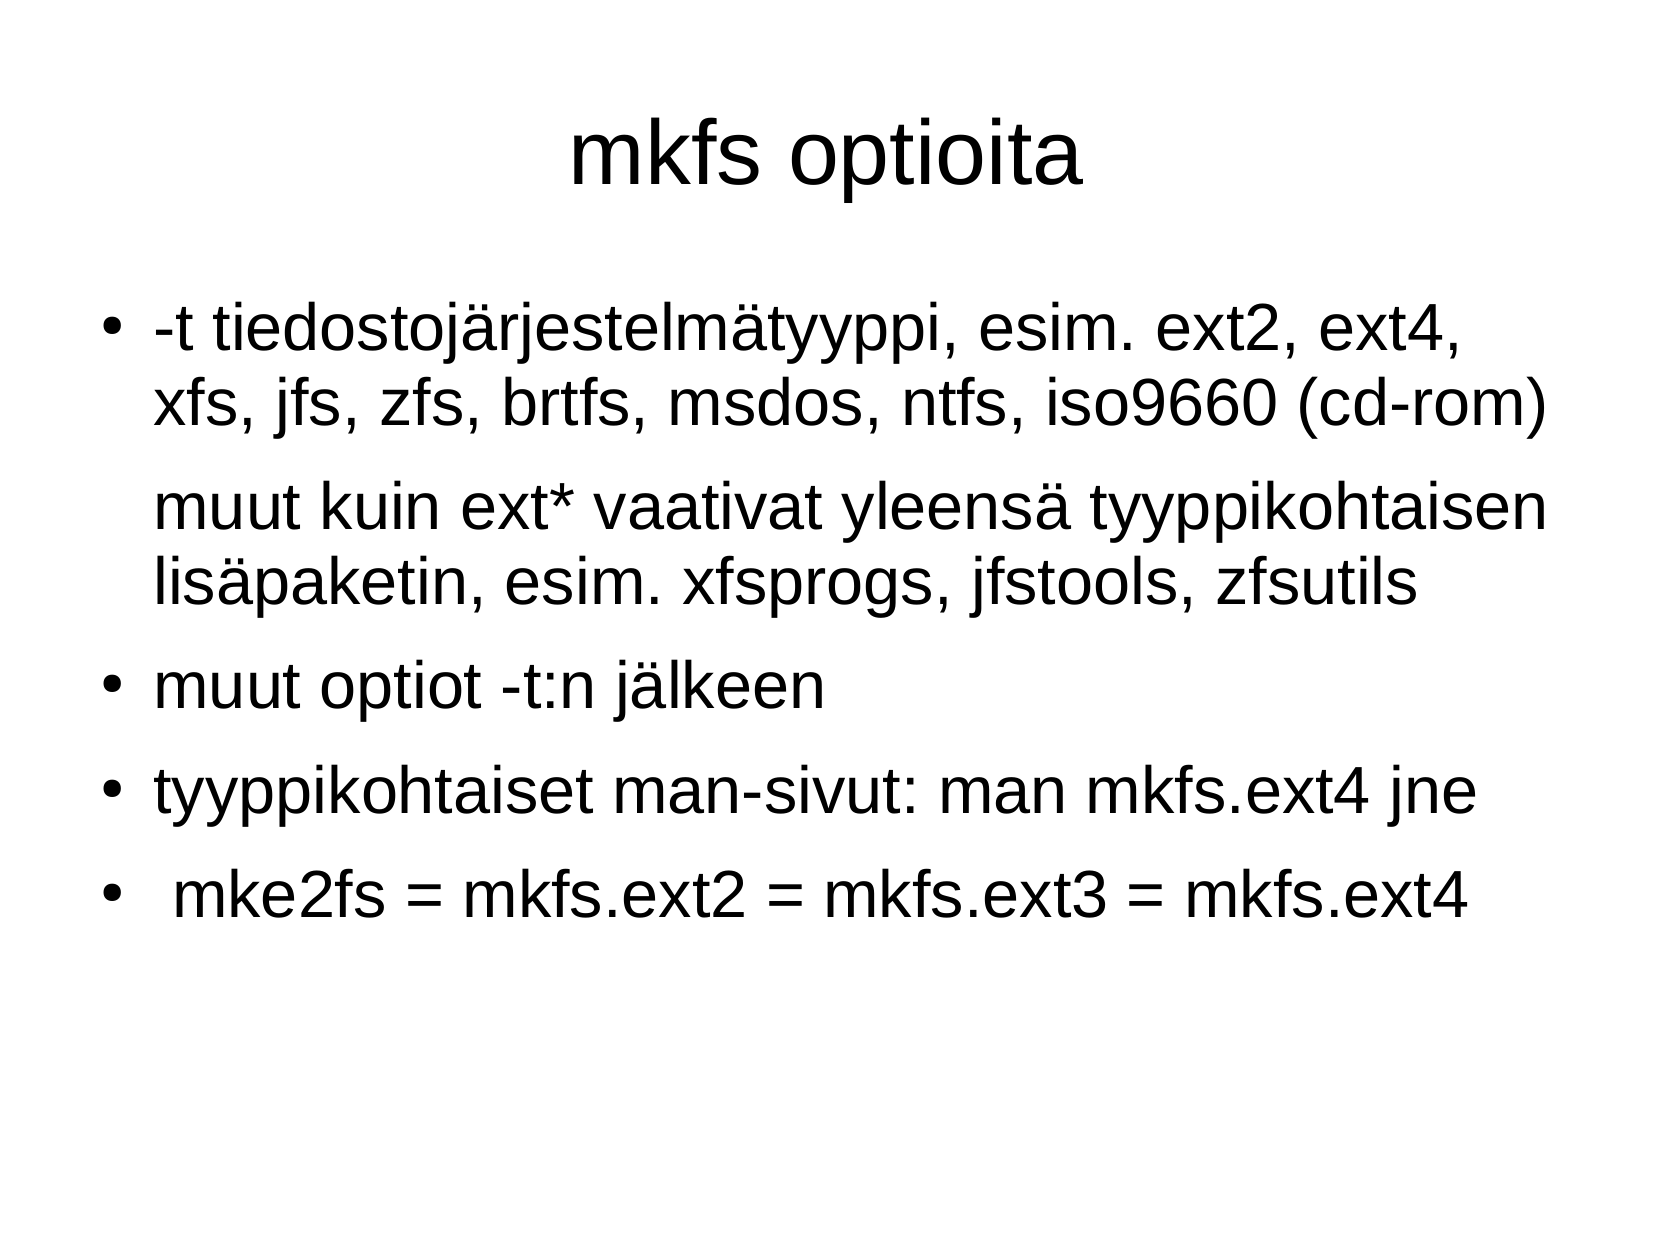

# mkfs optioita
-t tiedostojärjestelmätyyppi, esim. ext2, ext4, xfs, jfs, zfs, brtfs, msdos, ntfs, iso9660 (cd-rom)
muut kuin ext* vaativat yleensä tyyppikohtaisen lisäpaketin, esim. xfsprogs, jfstools, zfsutils
muut optiot -t:n jälkeen
tyyppikohtaiset man-sivut: man mkfs.ext4 jne
 mke2fs = mkfs.ext2 = mkfs.ext3 = mkfs.ext4